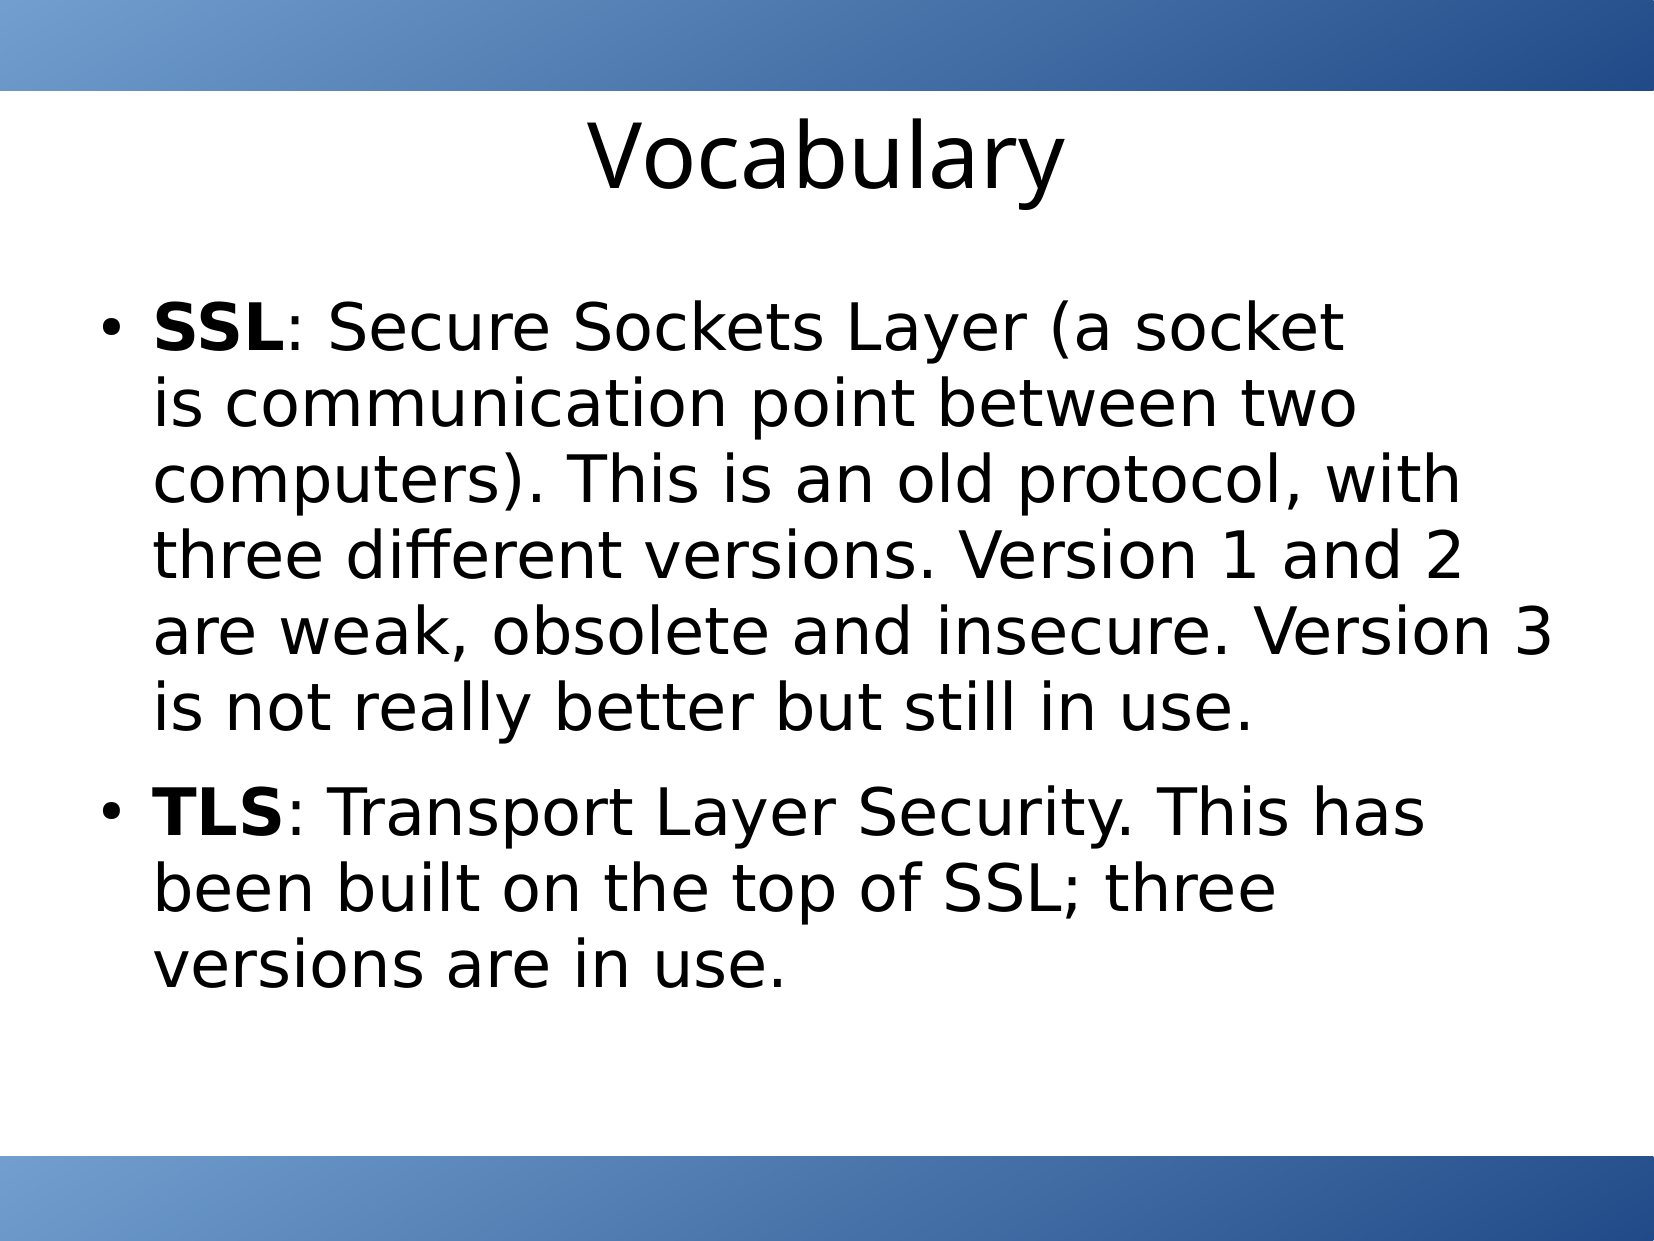

# Vocabulary
SSL: Secure Sockets Layer (a socket
is communication point between two computers). This is an old protocol, with three different versions. Version 1 and 2
are weak, obsolete and insecure. Version 3 is not really better but still in use.
TLS: Transport Layer Security. This has been built on the top of SSL; three versions are in use.